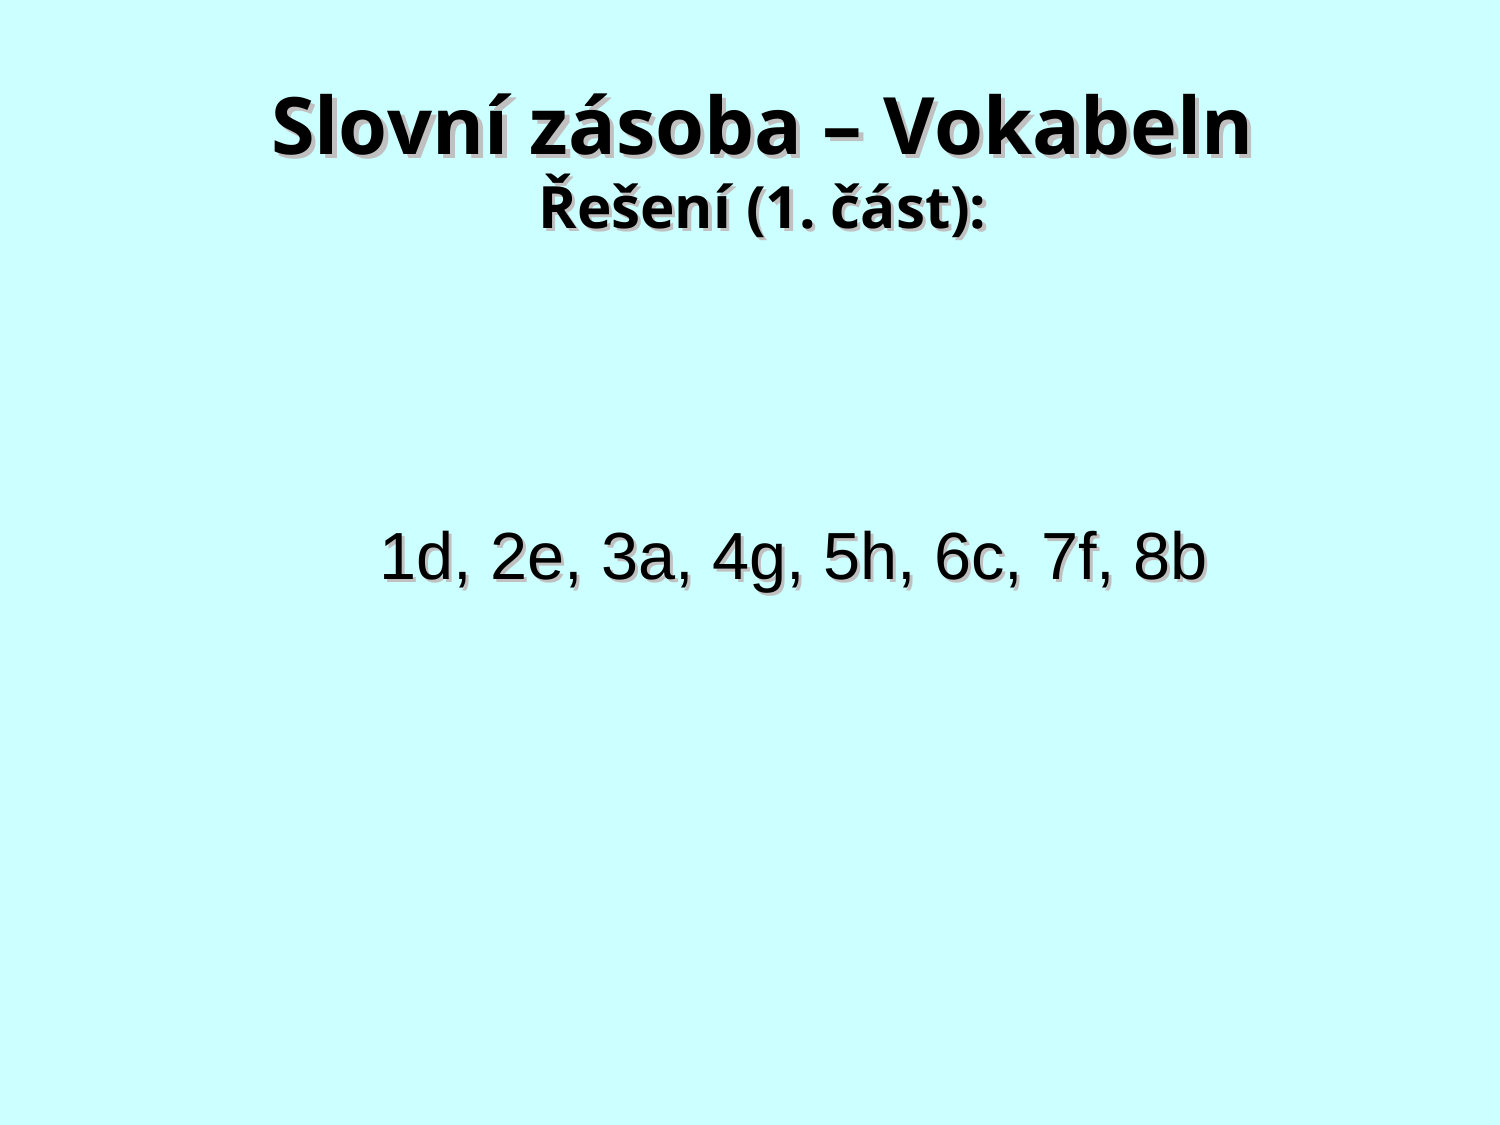

# Slovní zásoba – Vokabeln Řešení (1. část):
1d, 2e, 3a, 4g, 5h, 6c, 7f, 8b